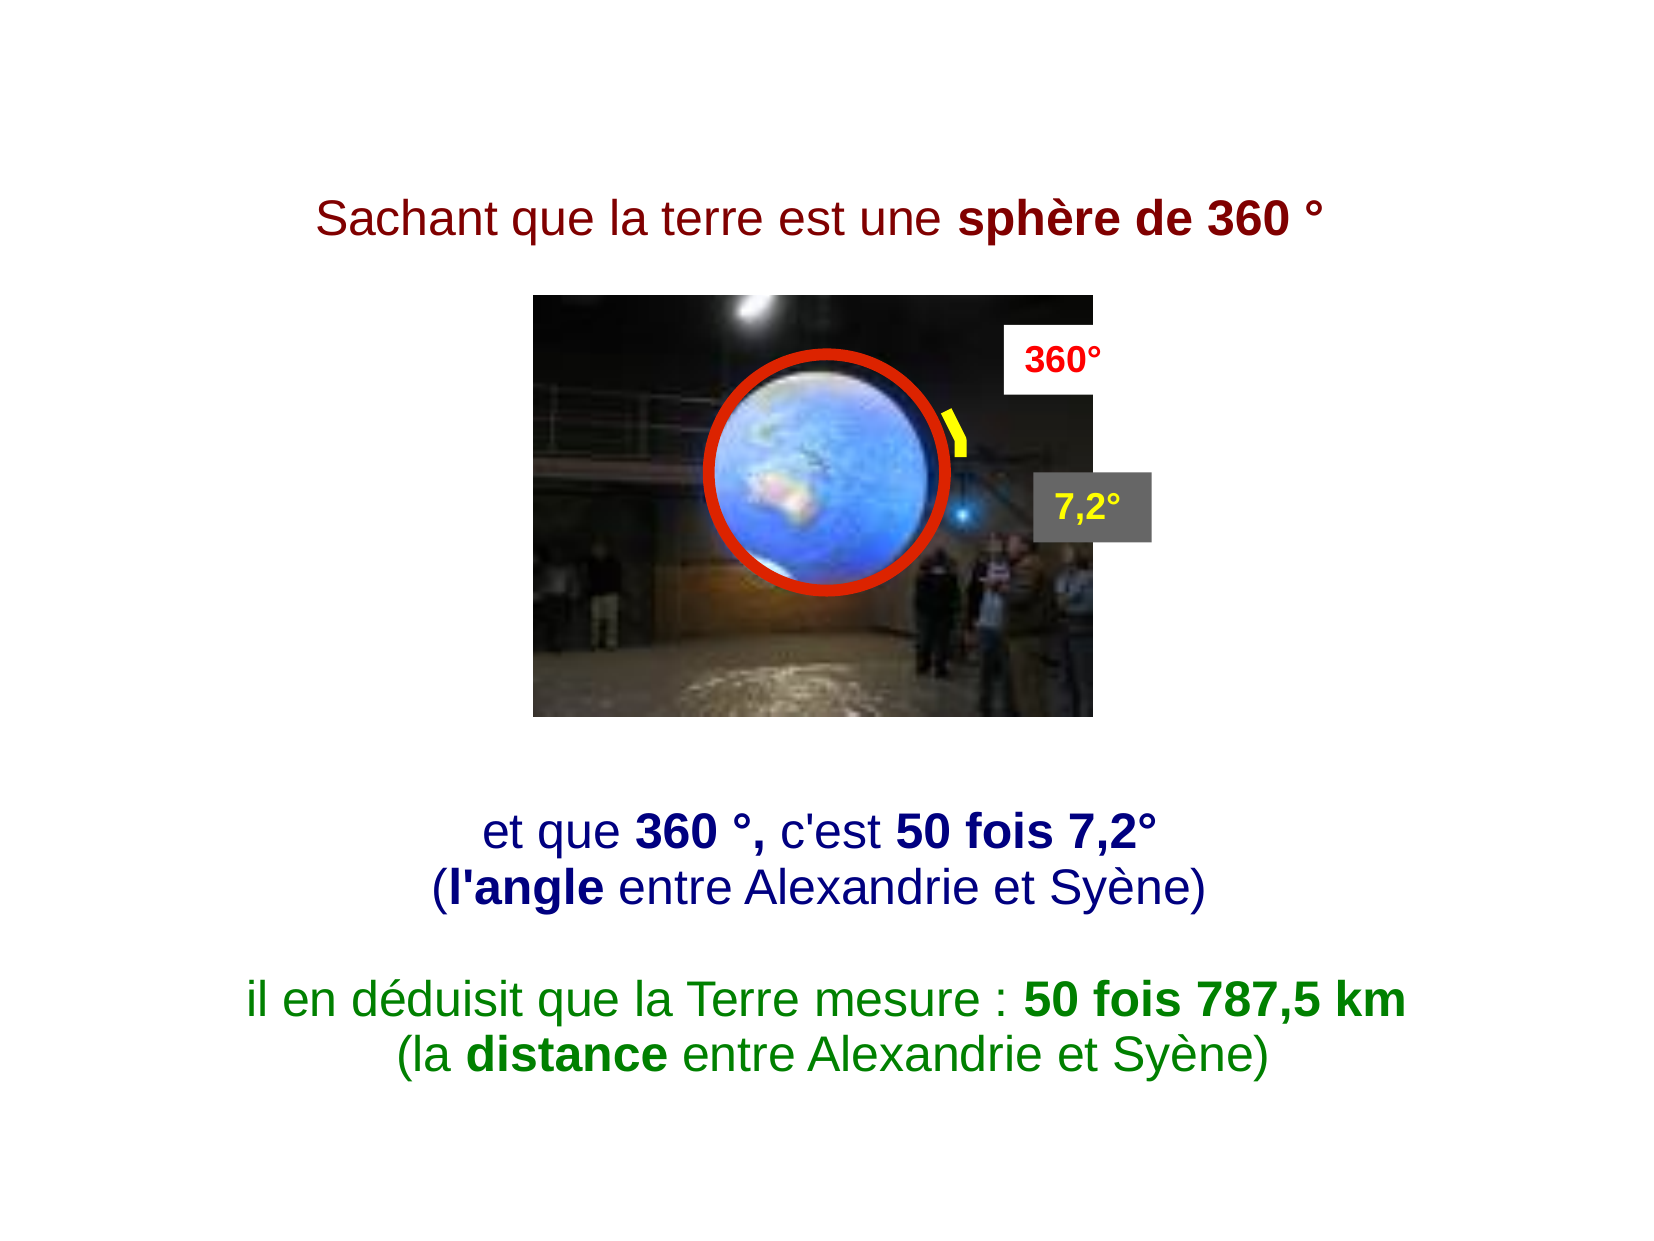

Sachant que la terre est une sphère de 360 °
et que 360 °, c'est 50 fois 7,2°
(l'angle entre Alexandrie et Syène)
il en déduisit que la Terre mesure : 50 fois 787,5 km
 (la distance entre Alexandrie et Syène)
360°
7,2°